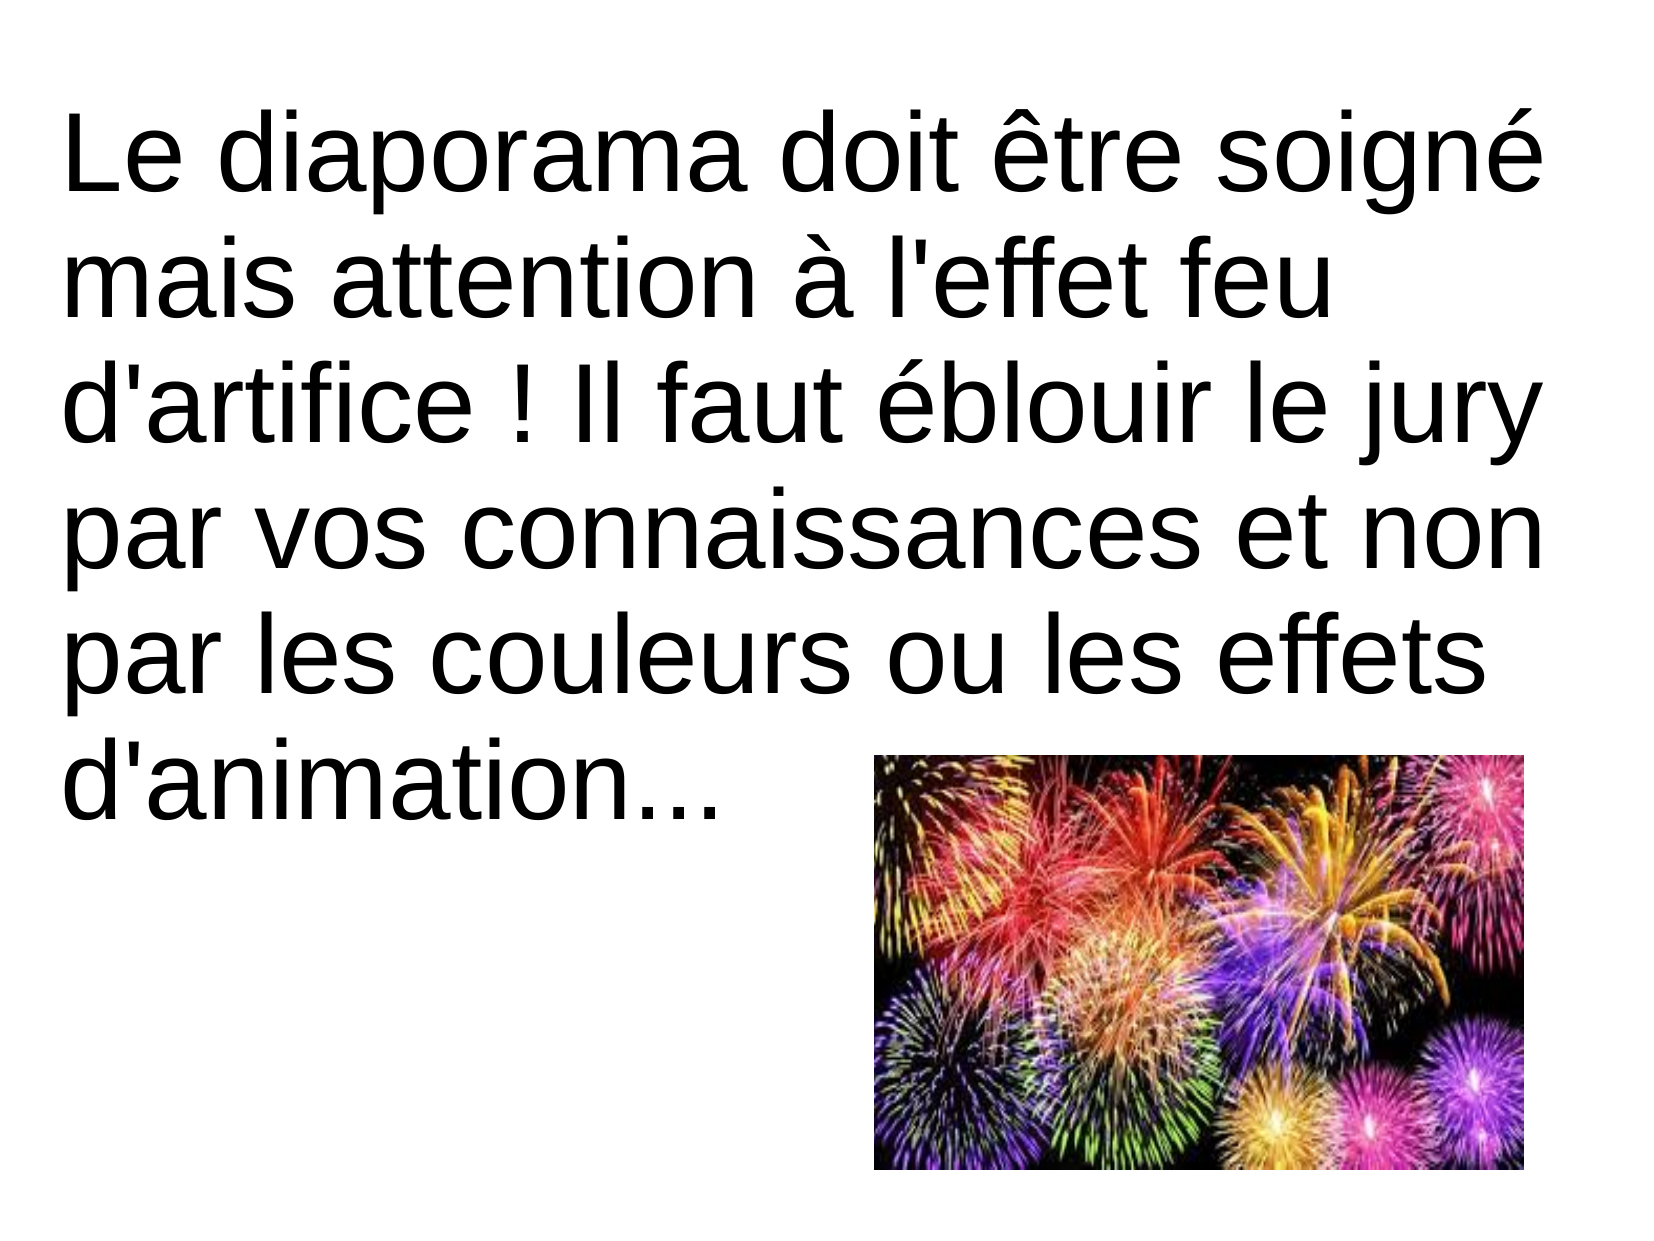

Le diaporama doit être soigné mais attention à l'effet feu d'artifice ! Il faut éblouir le jury par vos connaissances et non par les couleurs ou les effets d'animation...